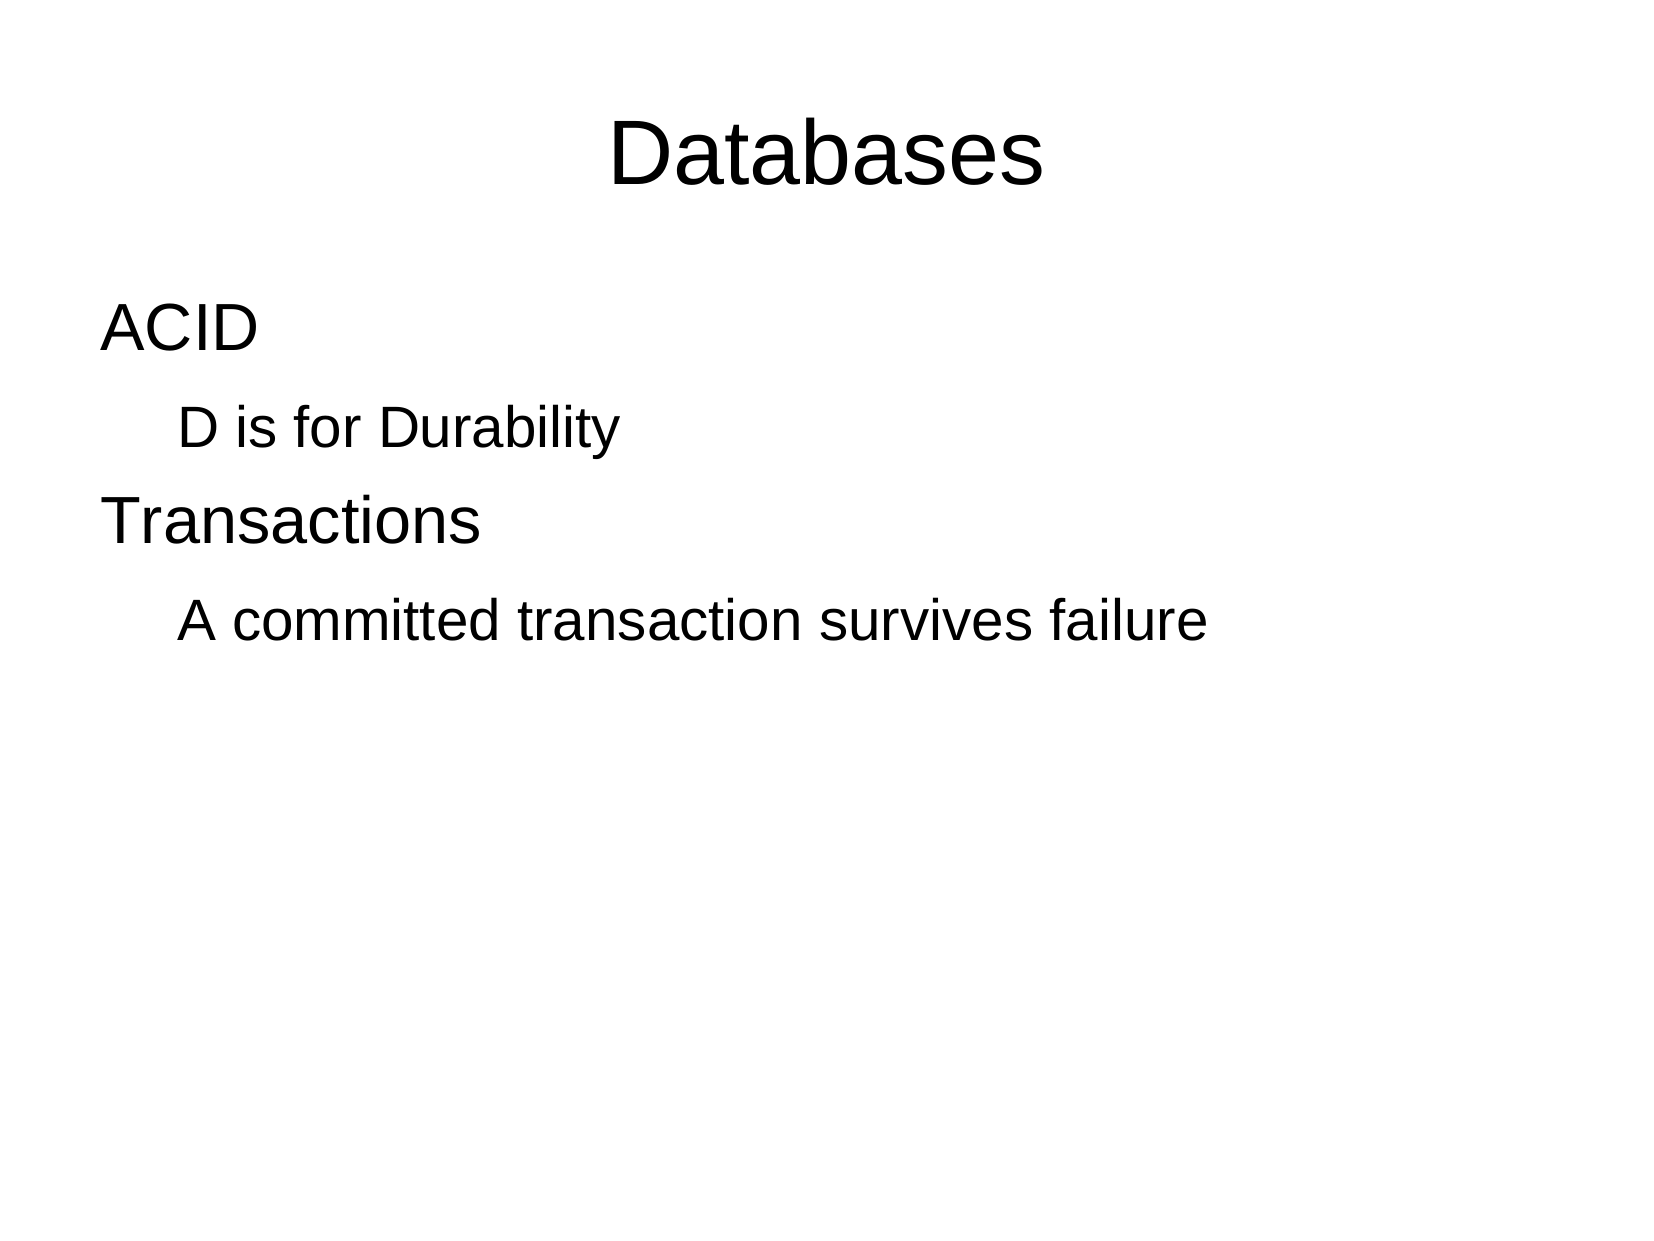

# Databases
ACID
D is for Durability
Transactions
A committed transaction survives failure